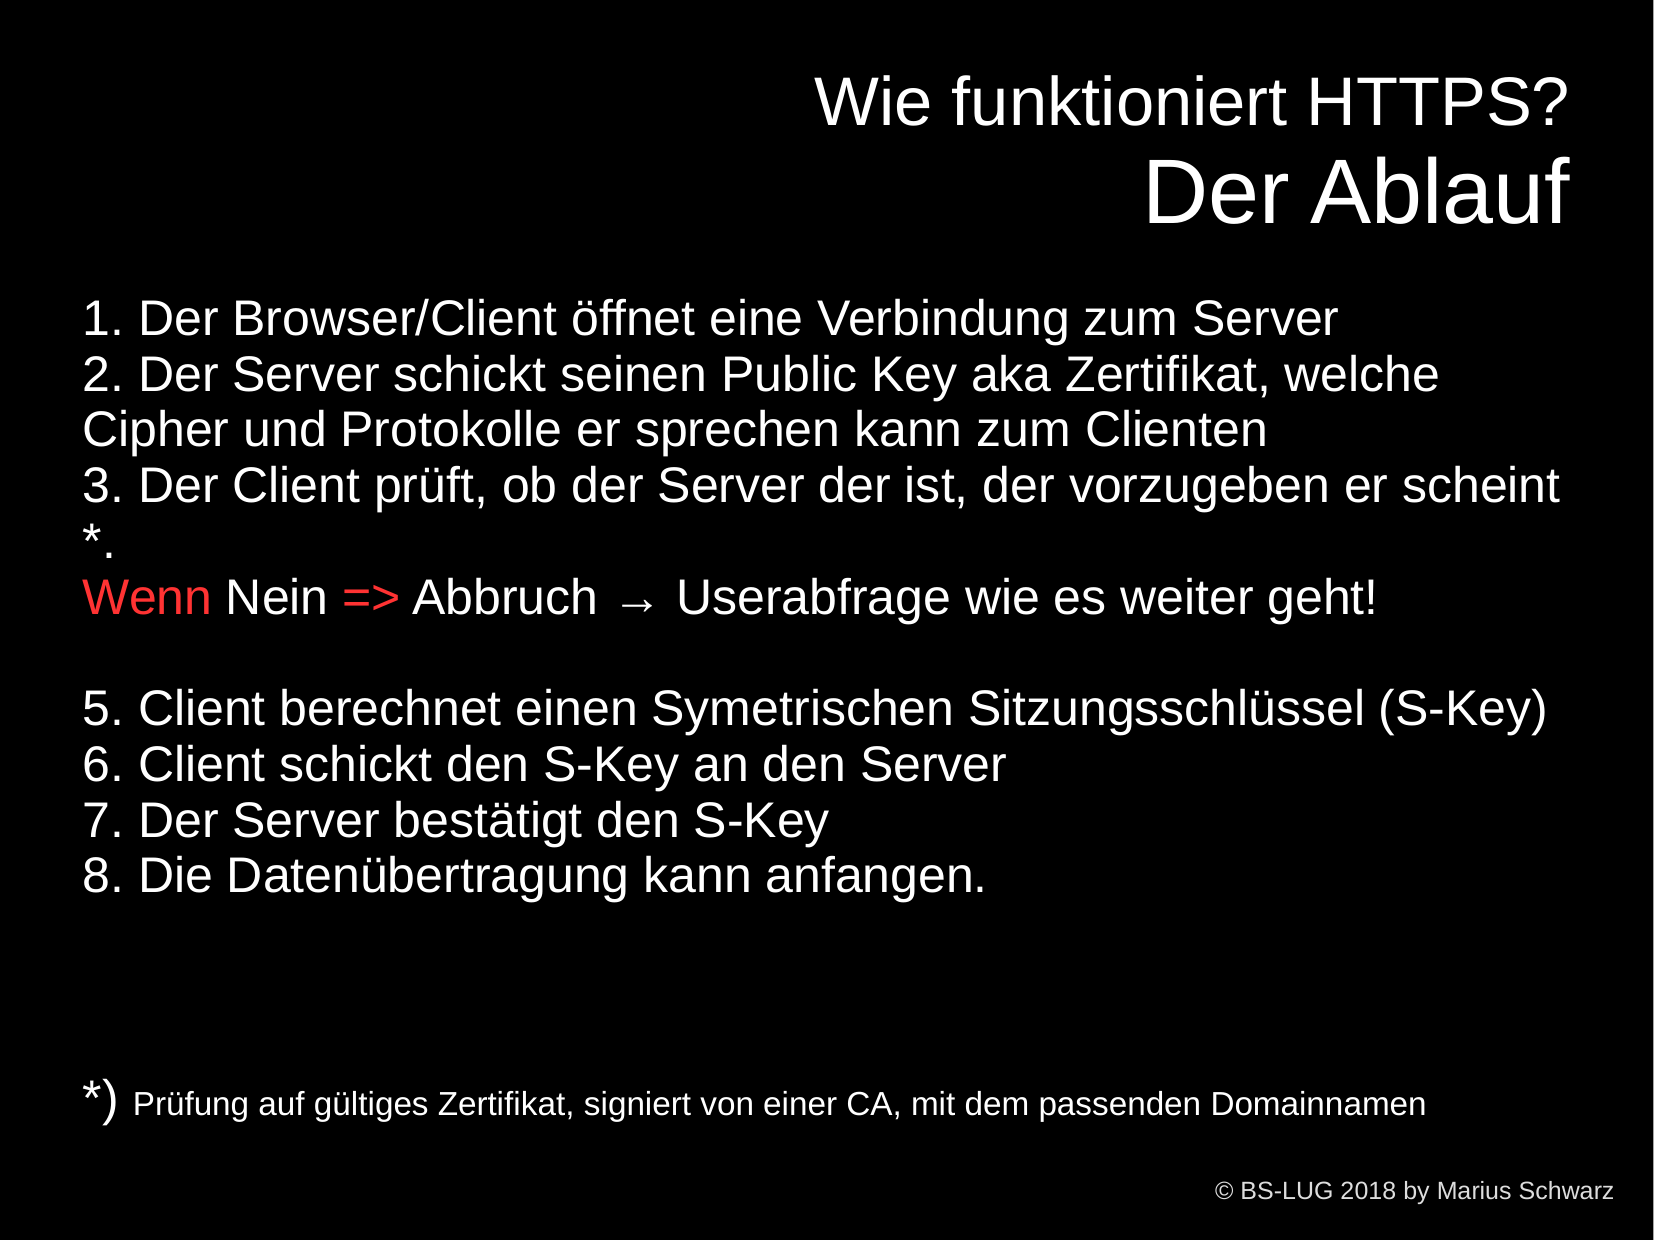

# Wie funktioniert HTTPS? Der Ablauf
1. Der Browser/Client öffnet eine Verbindung zum Server
2. Der Server schickt seinen Public Key aka Zertifikat, welche Cipher und Protokolle er sprechen kann zum Clienten
3. Der Client prüft, ob der Server der ist, der vorzugeben er scheint *.
Wenn Nein => Abbruch → Userabfrage wie es weiter geht!
5. Client berechnet einen Symetrischen Sitzungsschlüssel (S-Key)
6. Client schickt den S-Key an den Server
7. Der Server bestätigt den S-Key
8. Die Datenübertragung kann anfangen.
*) Prüfung auf gültiges Zertifikat, signiert von einer CA, mit dem passenden Domainnamen
© BS-LUG 2018 by Marius Schwarz